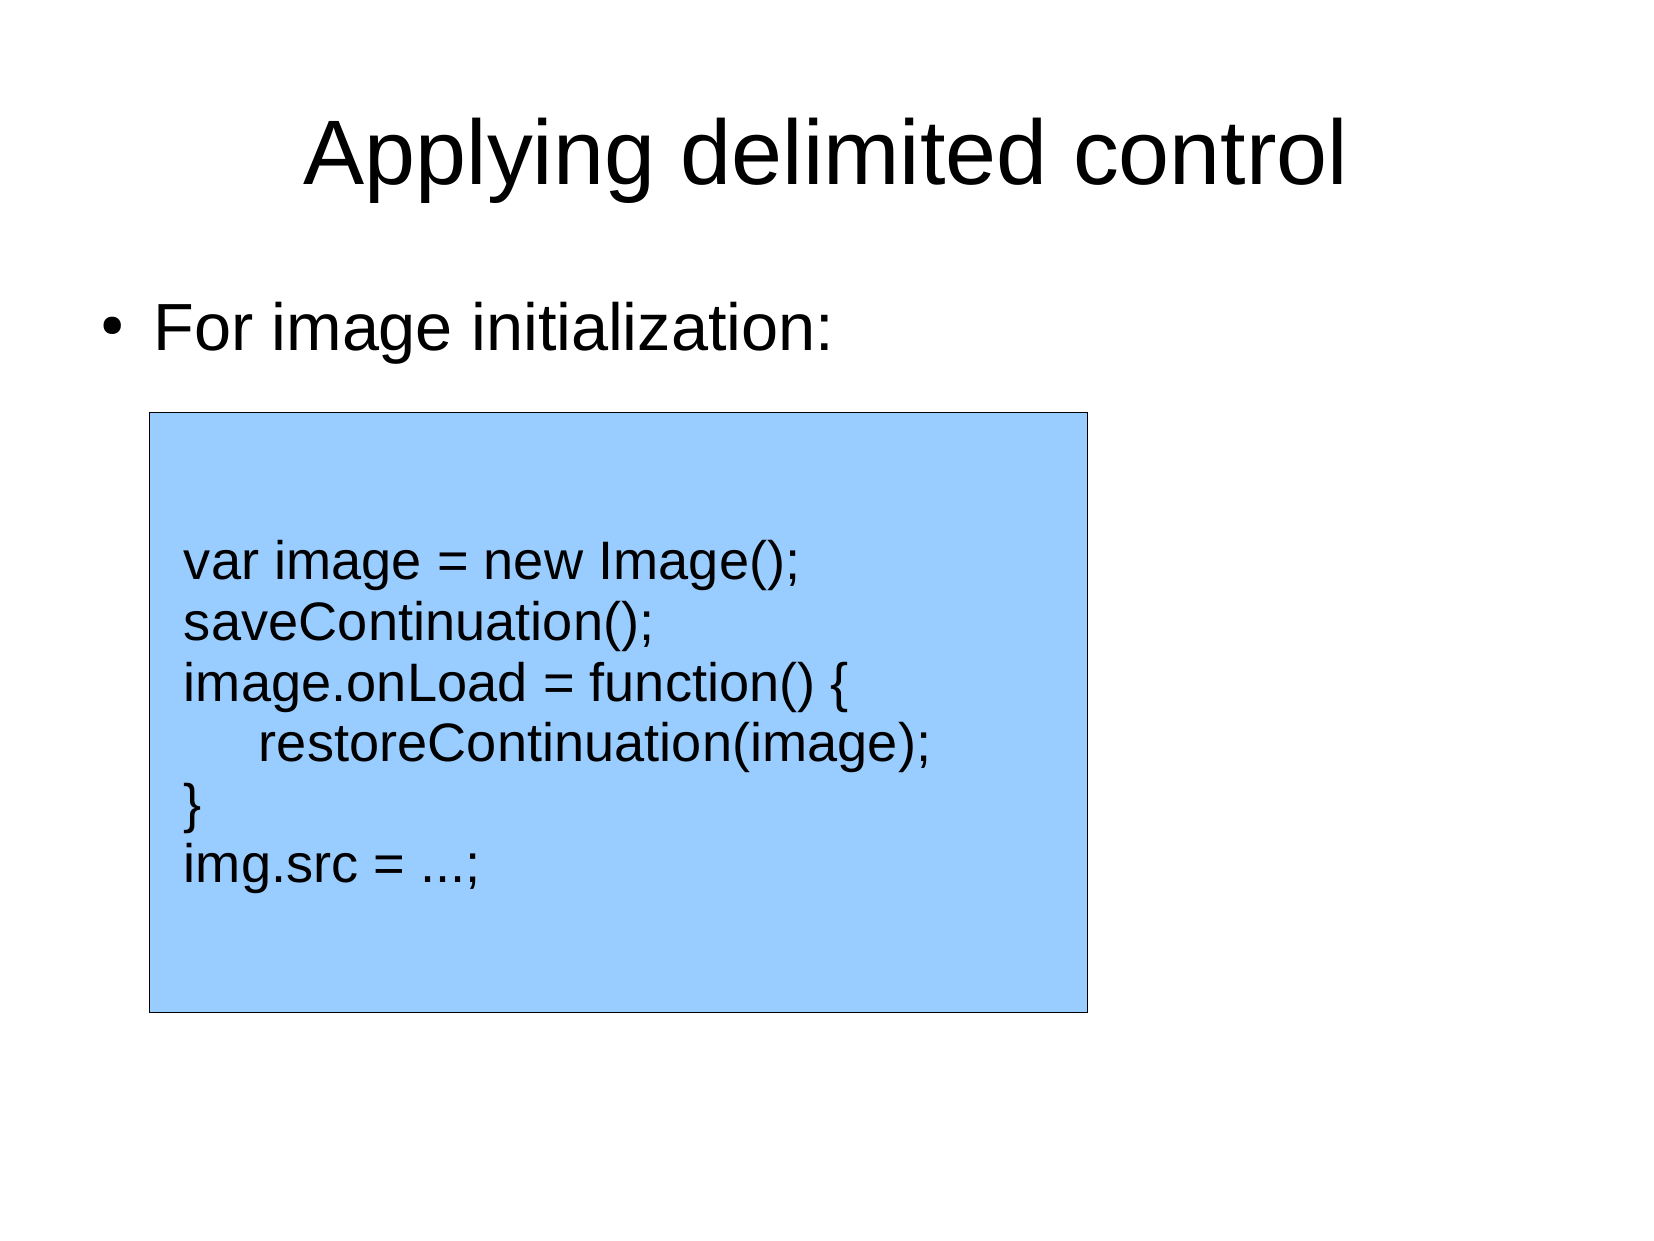

# Applying delimited control
For image initialization:
var image = new Image();
saveContinuation();
image.onLoad = function() {
 restoreContinuation(image);
}
img.src = ...;